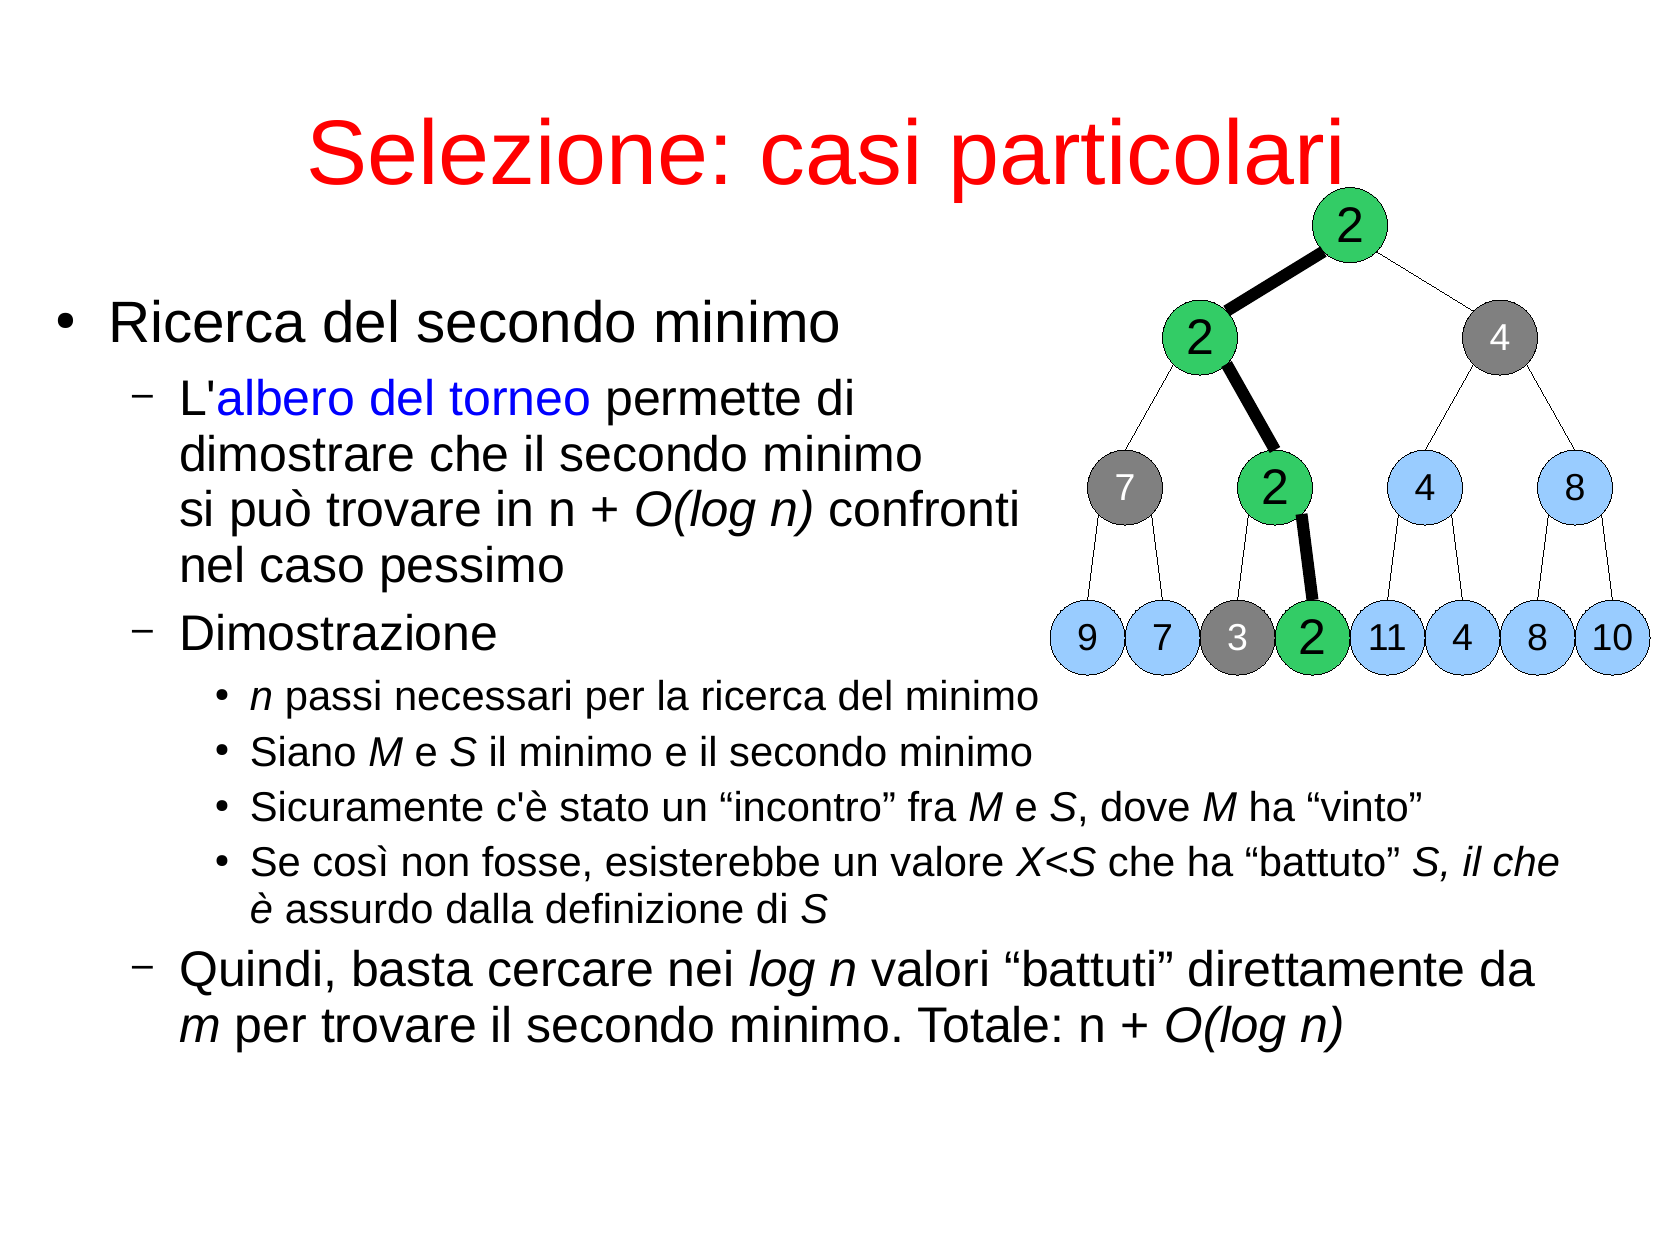

# Selezione: casi particolari
2
Ricerca del secondo minimo
L'albero del torneo permette di
dimostrare che il secondo minimo
si può trovare in n + O(log n) confronti
nel caso pessimo
Dimostrazione
n passi necessari per la ricerca del minimo
Siano M e S il minimo e il secondo minimo
Sicuramente c'è stato un “incontro” fra M e S, dove M ha “vinto”
Se così non fosse, esisterebbe un valore X<S che ha “battuto” S, il che è assurdo dalla definizione di S
Quindi, basta cercare nei log n valori “battuti” direttamente da m per trovare il secondo minimo. Totale: n + O(log n)
2
4
7
2
4
8
9
7
3
2
11
4
8
10